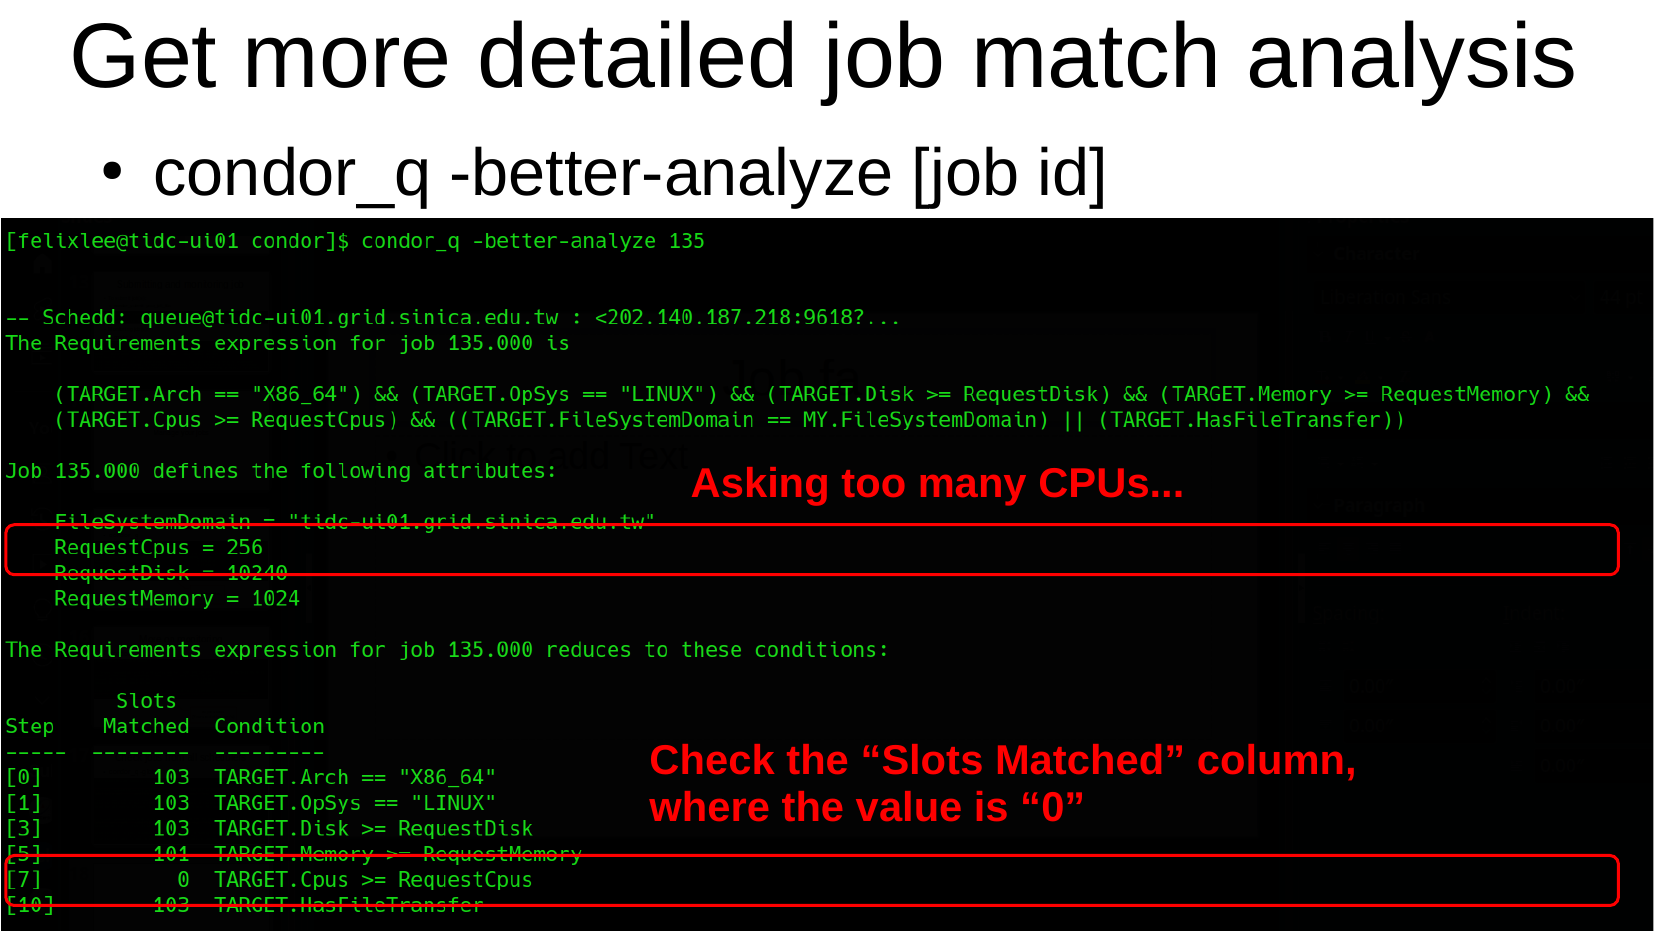

# Get more detailed job match analysis
condor_q -better-analyze [job id]
Asking too many CPUs...
Check the “Slots Matched” column, where the value is “0”